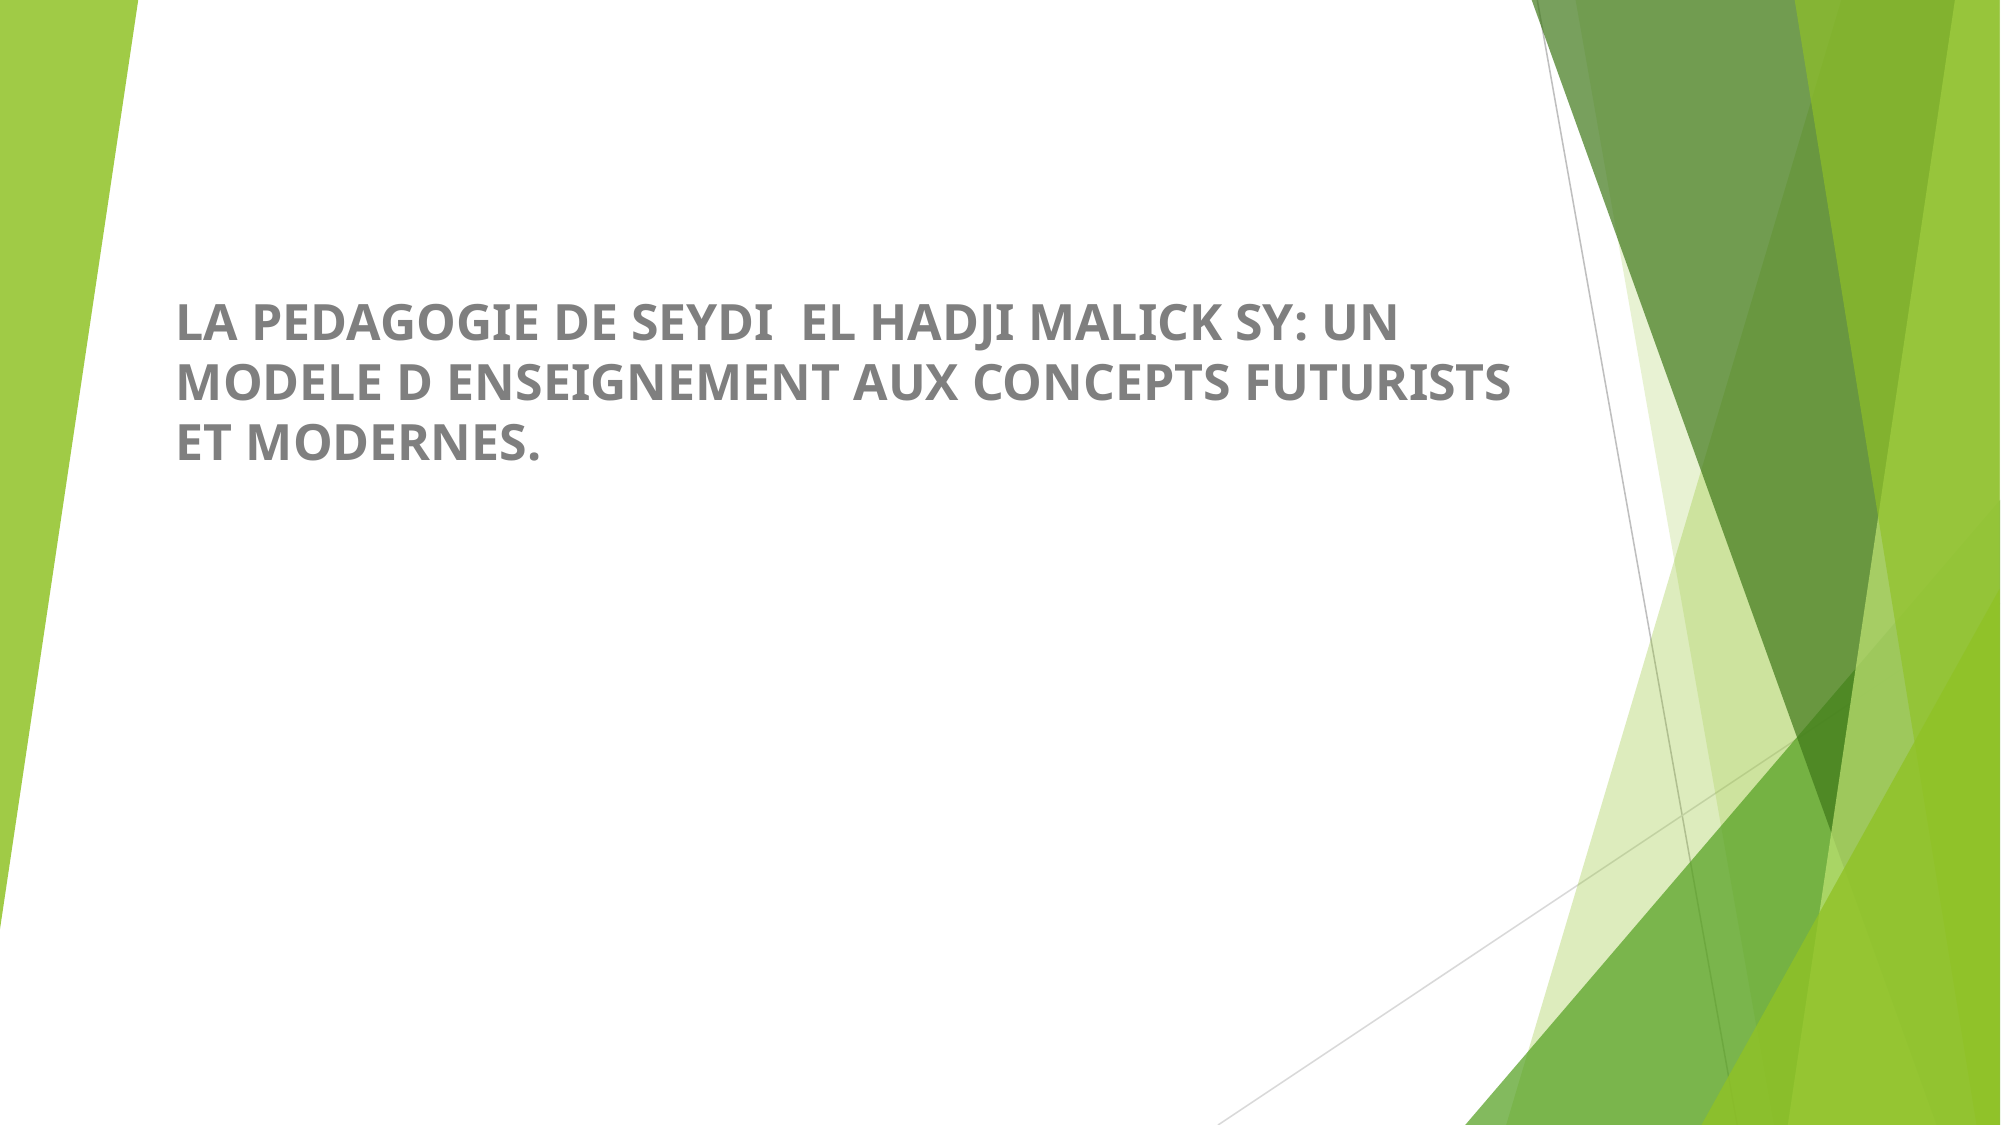

# LA PEDAGOGIE DE SEYDI EL HADJI MALICK SY: UN MODELE D ENSEIGNEMENT AUX CONCEPTS FUTURISTS ET MODERNES.